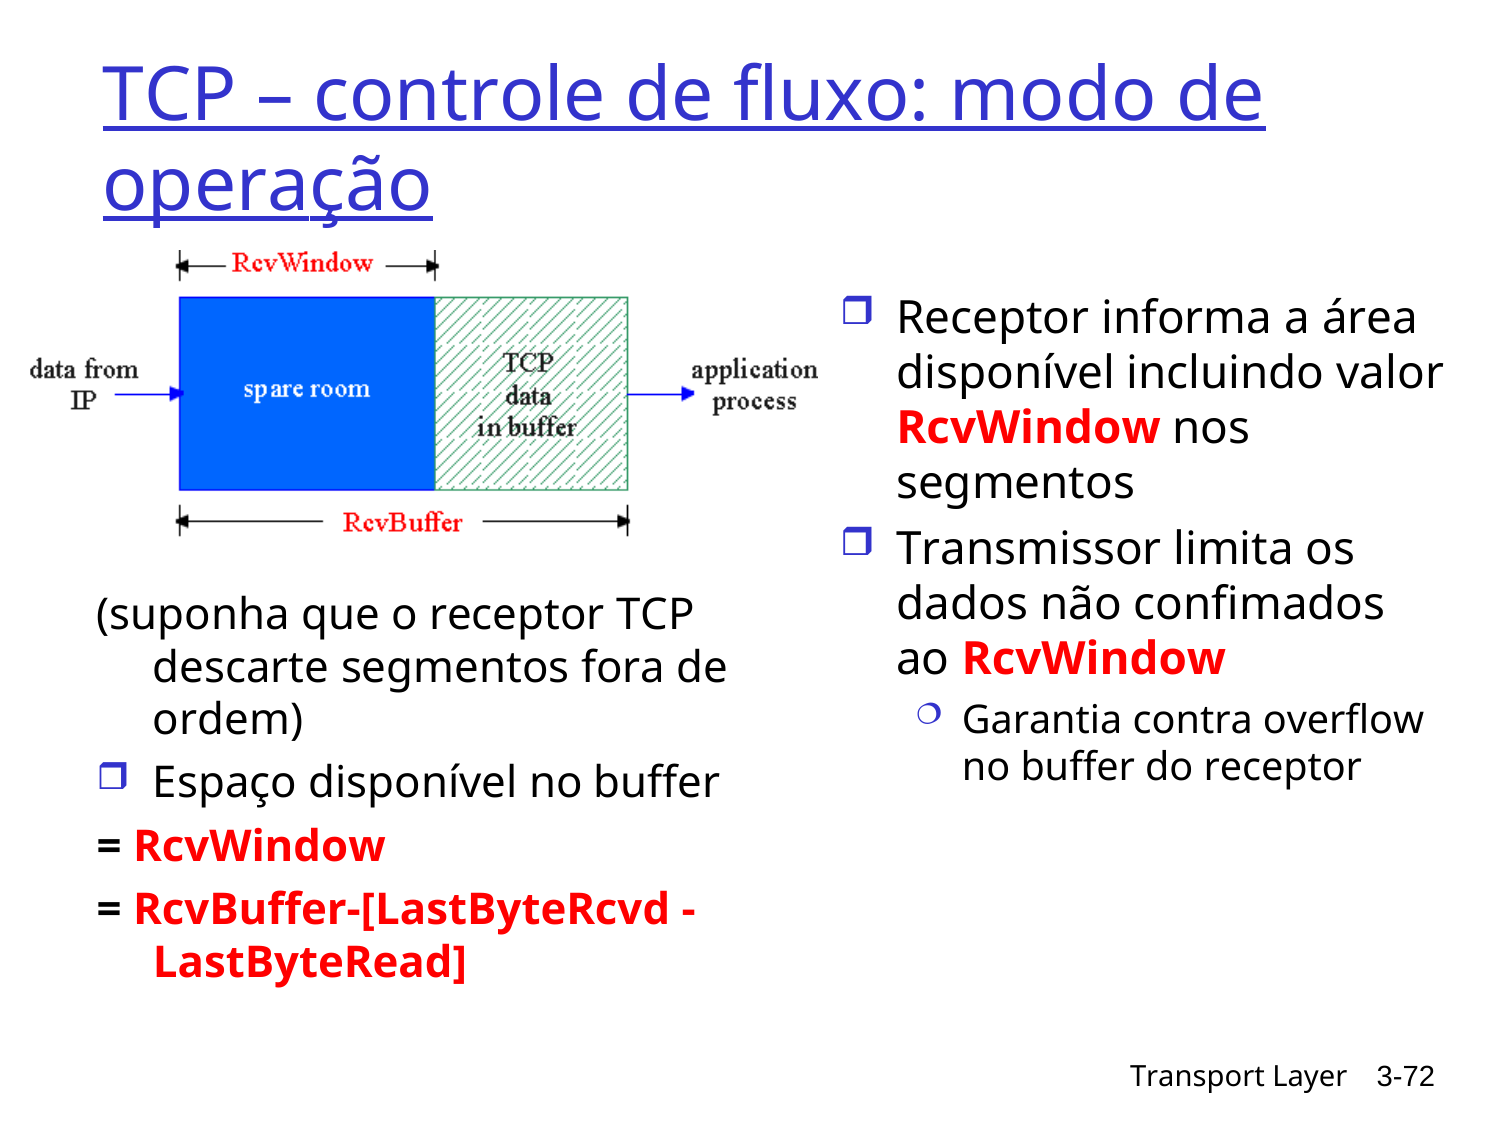

# TCP – controle de fluxo: modo de operação
Receptor informa a área disponível incluindo valor RcvWindow nos segmentos
Transmissor limita os dados não confimados ao RcvWindow
Garantia contra overflow no buffer do receptor
(suponha que o receptor TCP descarte segmentos fora de ordem)
Espaço disponível no buffer
= RcvWindow
= RcvBuffer-[LastByteRcvd - LastByteRead]
Transport Layer